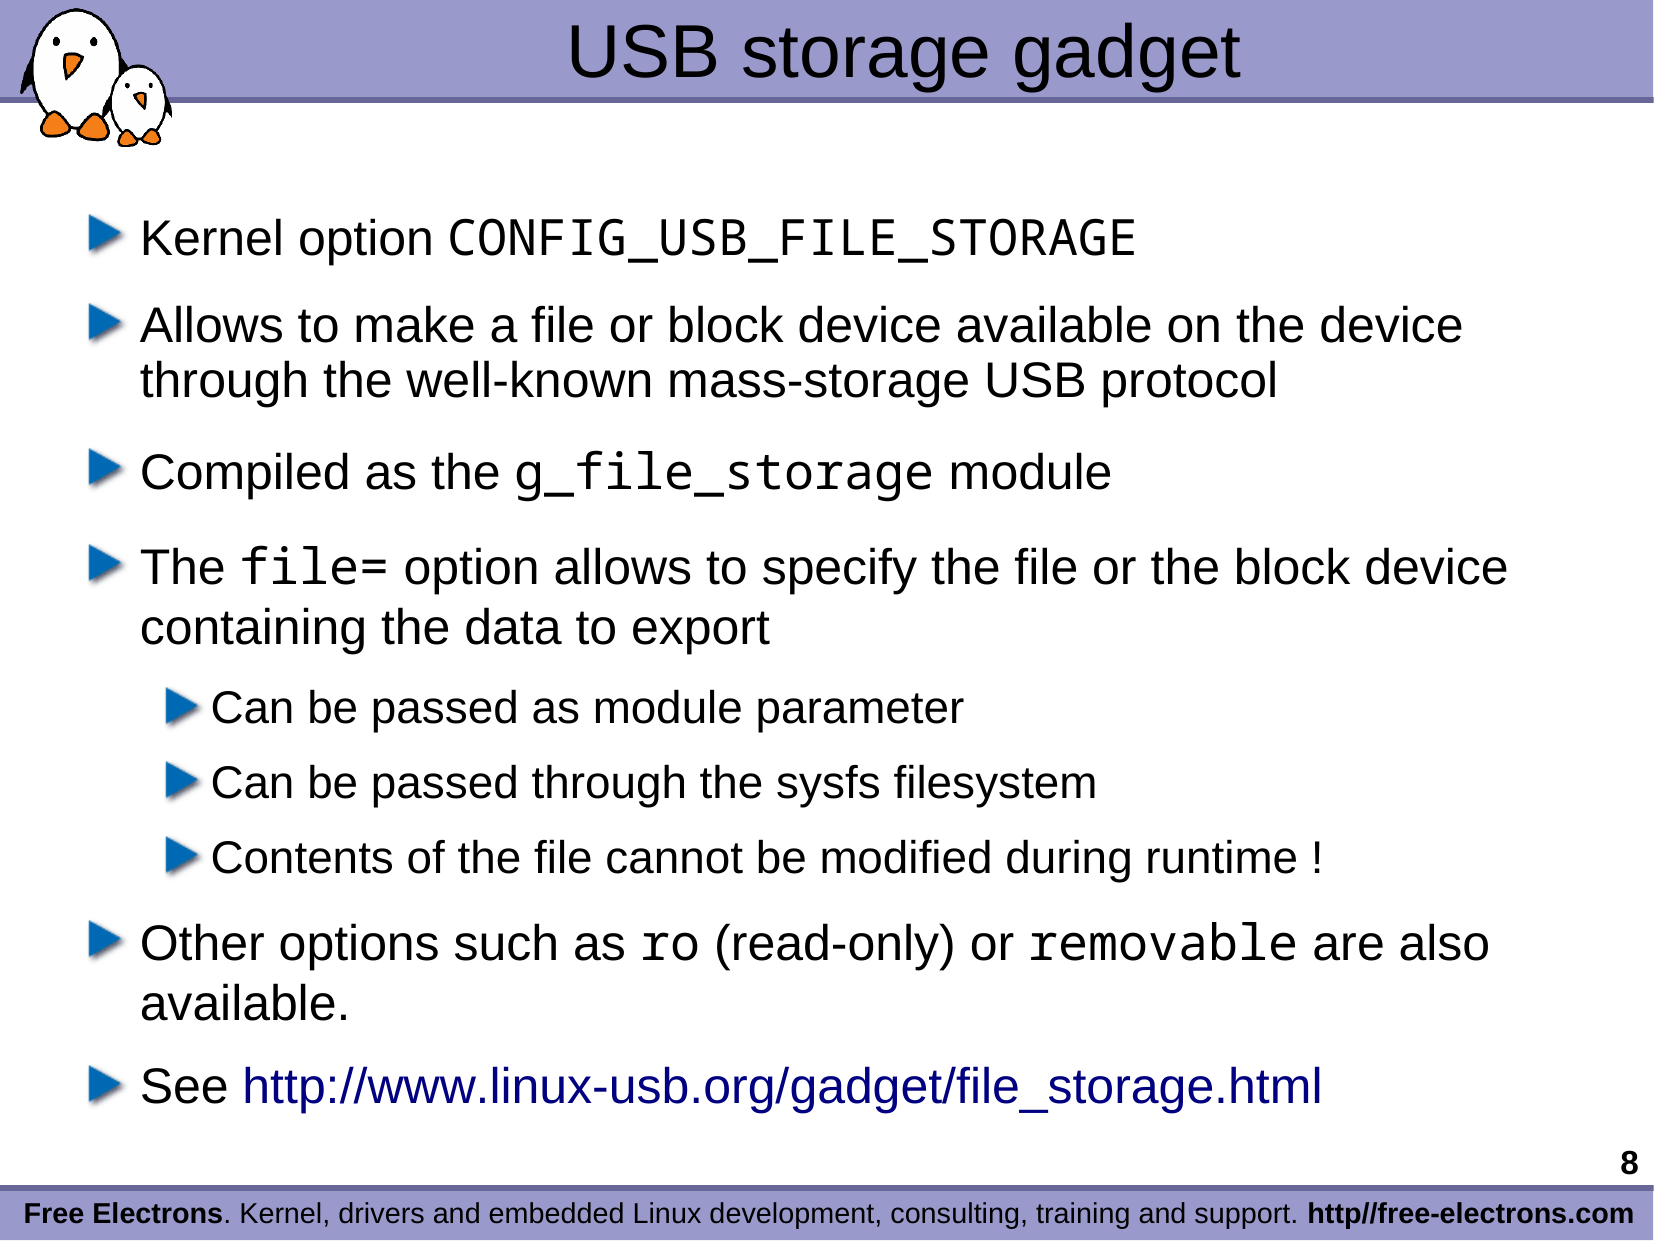

# USB storage gadget
Kernel option CONFIG_USB_FILE_STORAGE
Allows to make a file or block device available on the device through the well-known mass-storage USB protocol
Compiled as the g_file_storage module
The file= option allows to specify the file or the block device containing the data to export
Can be passed as module parameter
Can be passed through the sysfs filesystem
Contents of the file cannot be modified during runtime !
Other options such as ro (read-only) or removable are also available.
See http://www.linux-usb.org/gadget/file_storage.html